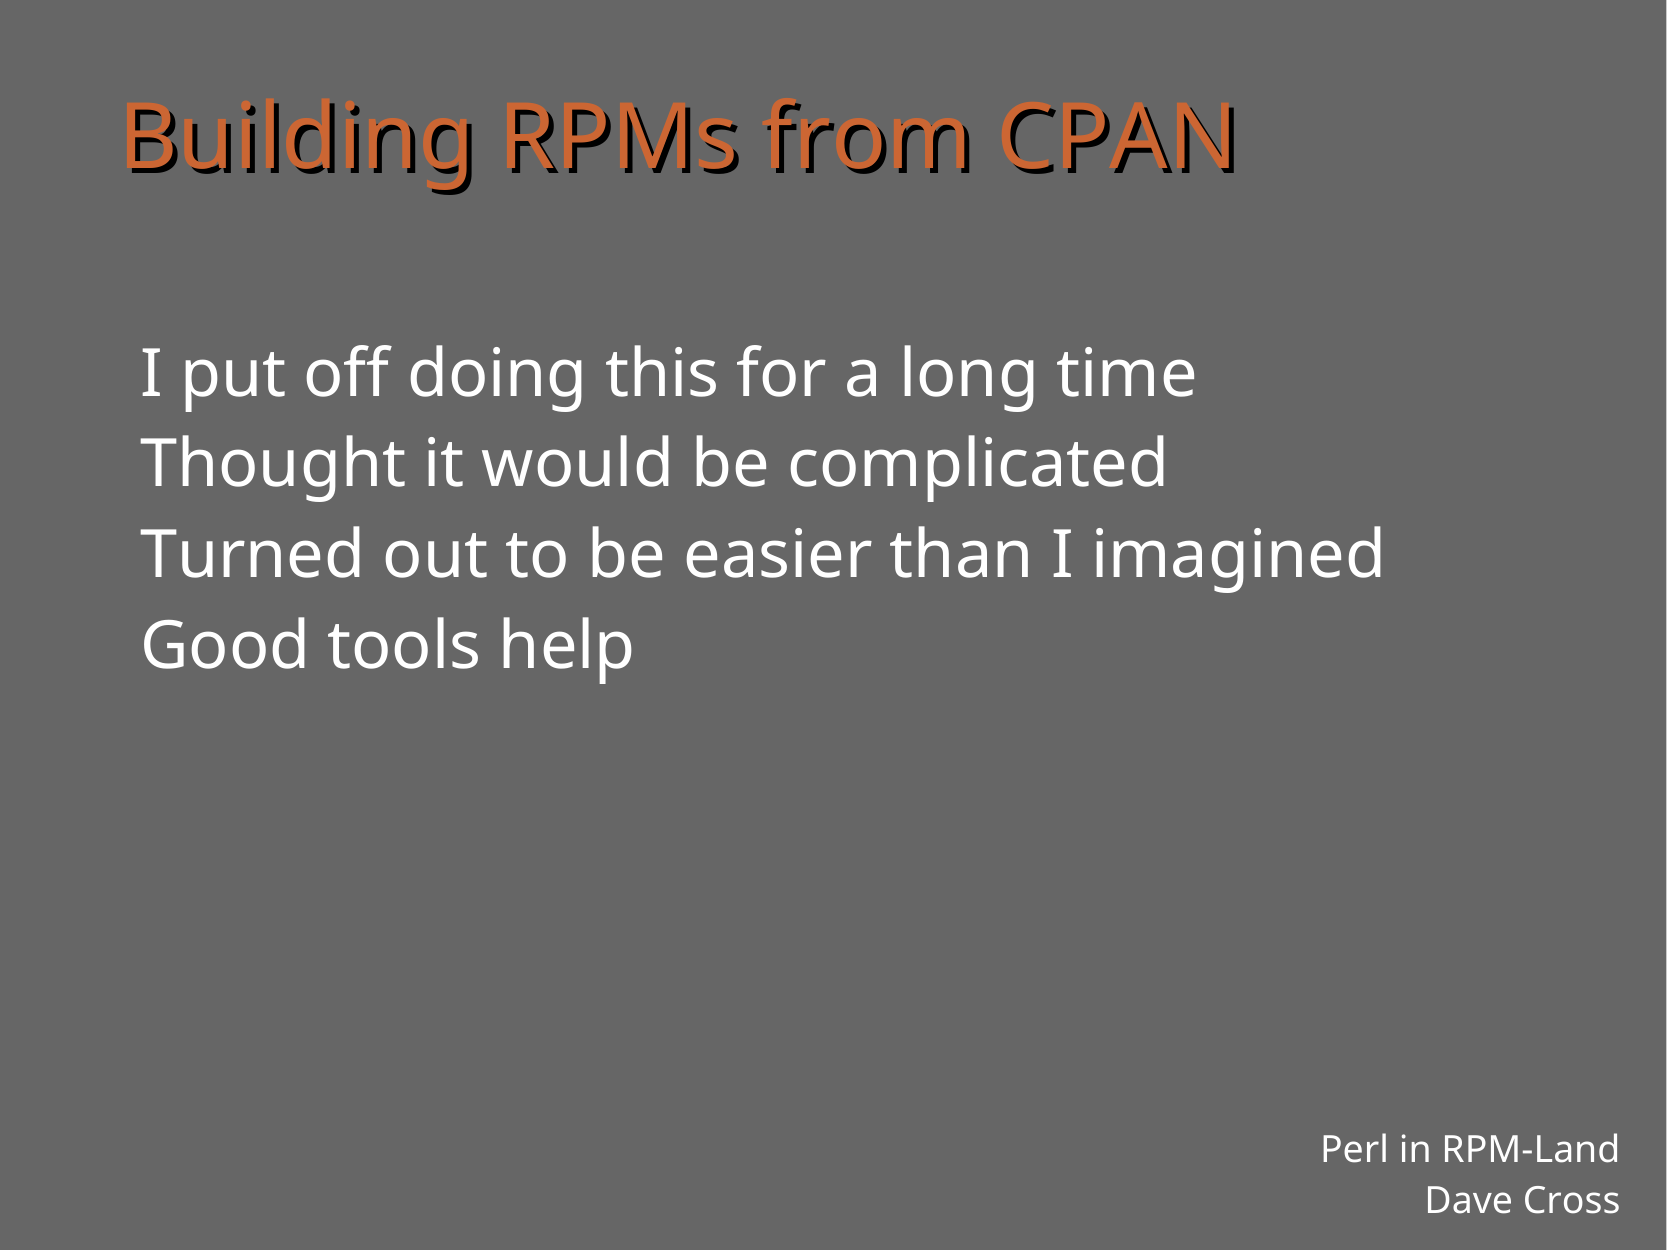

# Building RPMs from CPAN
I put off doing this for a long time
Thought it would be complicated
Turned out to be easier than I imagined
Good tools help